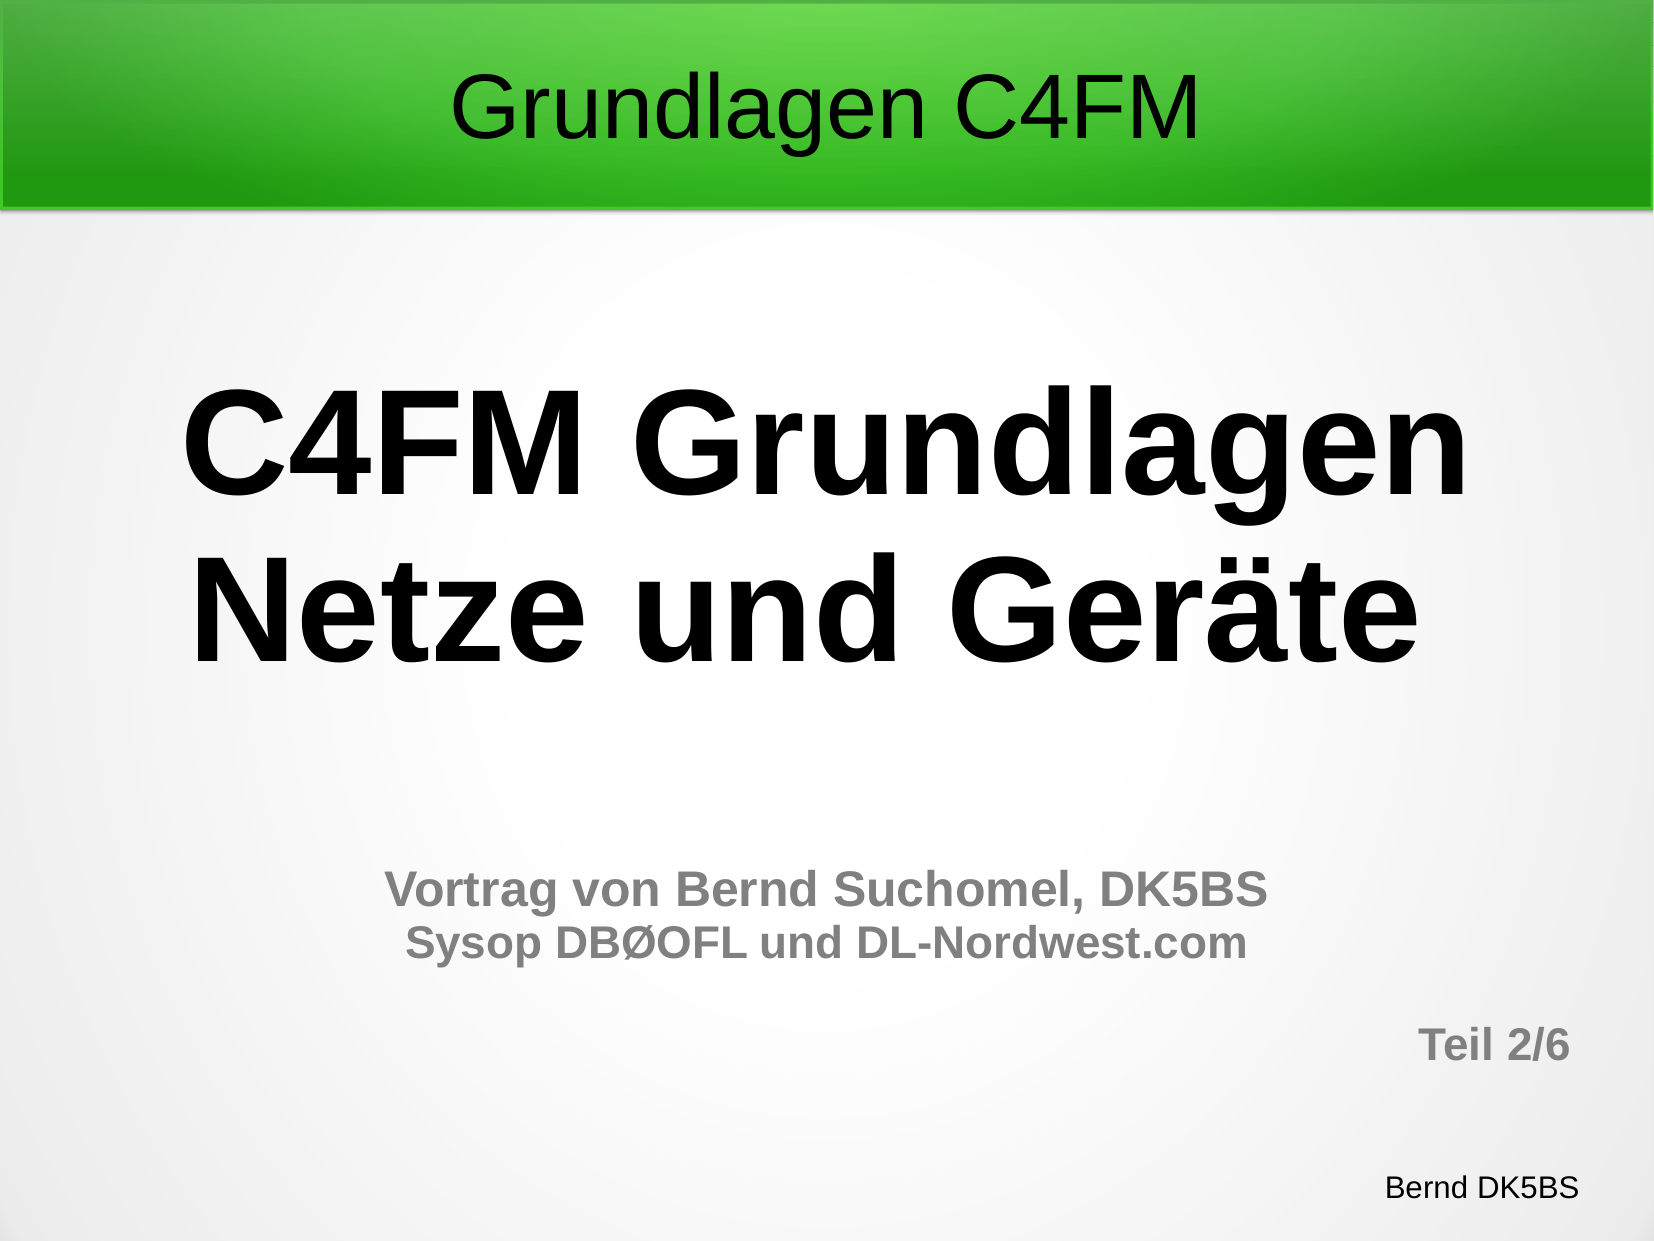

Grundlagen C4FM
# C4FM Grundlagen Netze und Geräte
Vortrag von Bernd Suchomel, DK5BS
Sysop DBØOFL und DL-Nordwest.com
Teil 2/6
Bernd DK5BS